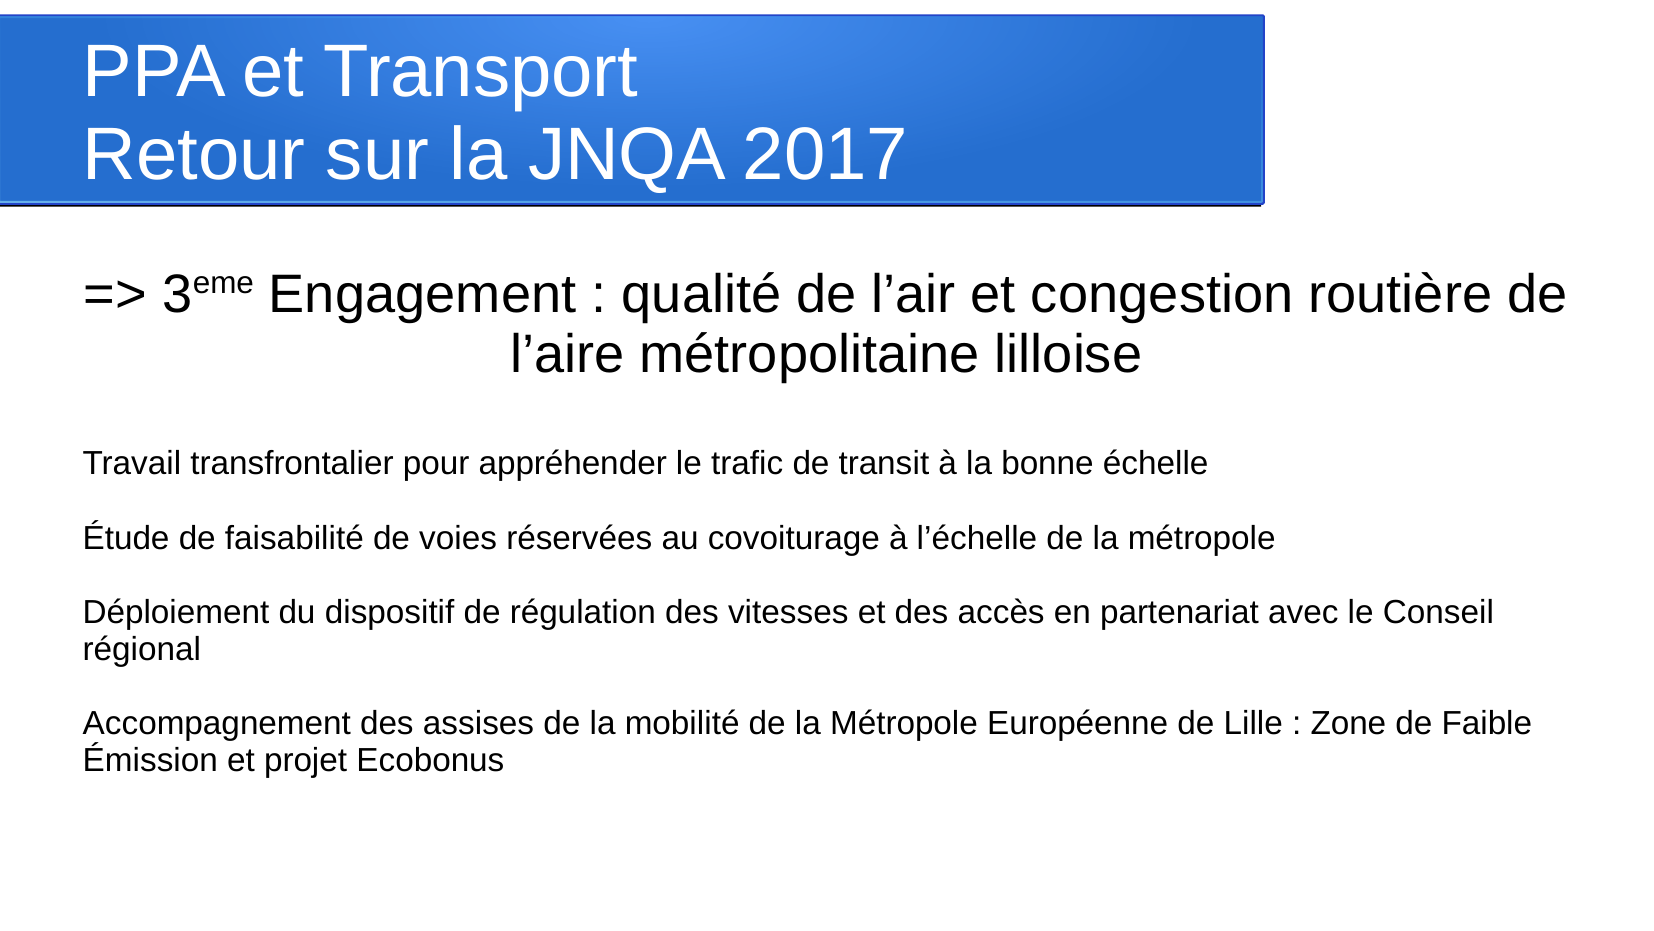

# PPA et Transport Retour sur la JNQA 2017
=> 3eme Engagement : qualité de l’air et congestion routière de l’aire métropolitaine lilloise
Travail transfrontalier pour appréhender le trafic de transit à la bonne échelle
Étude de faisabilité de voies réservées au covoiturage à l’échelle de la métropole
Déploiement du dispositif de régulation des vitesses et des accès en partenariat avec le Conseil régional
Accompagnement des assises de la mobilité de la Métropole Européenne de Lille : Zone de Faible Émission et projet Ecobonus